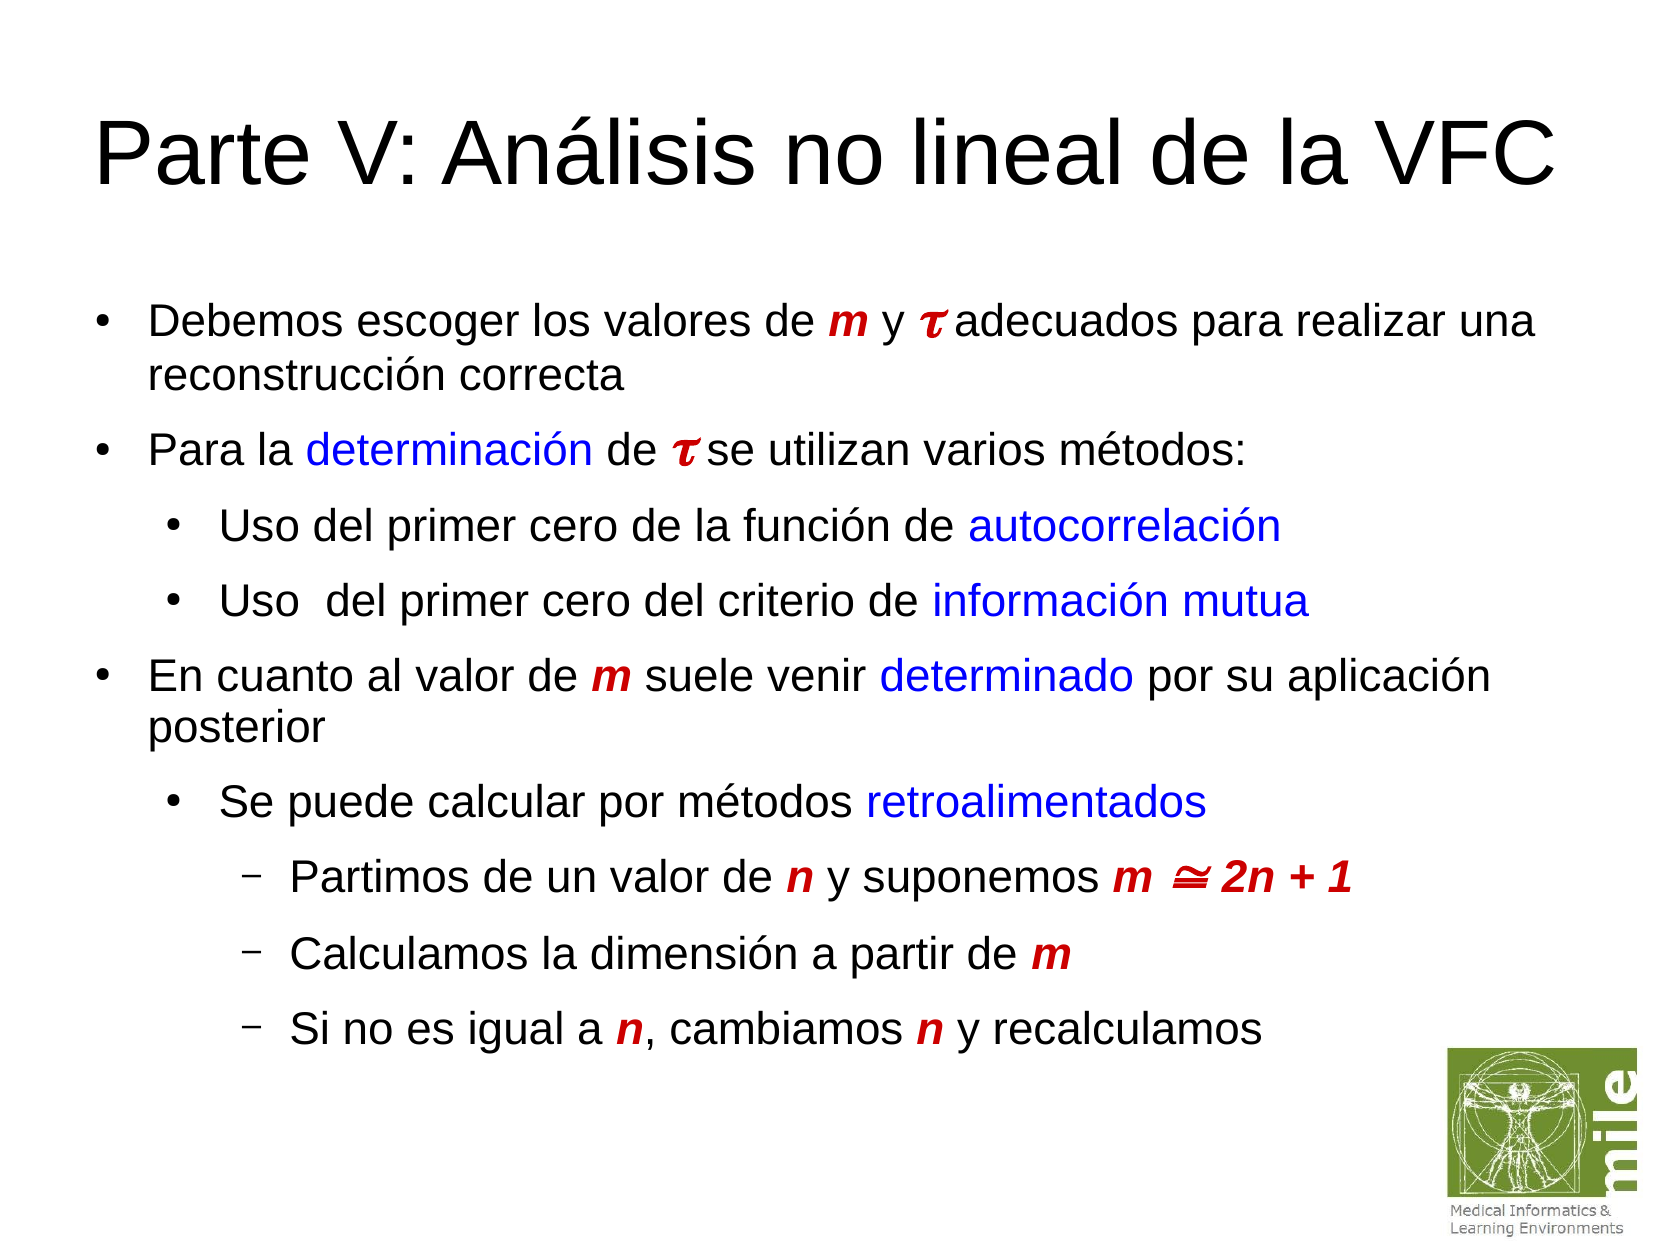

# Parte V: Análisis no lineal de la VFC
Debemos escoger los valores de m y  adecuados para realizar una reconstrucción correcta
Para la determinación de  se utilizan varios métodos:
Uso del primer cero de la función de autocorrelación
Uso del primer cero del criterio de información mutua
En cuanto al valor de m suele venir determinado por su aplicación posterior
Se puede calcular por métodos retroalimentados
Partimos de un valor de n y suponemos m  2n + 1
Calculamos la dimensión a partir de m
Si no es igual a n, cambiamos n y recalculamos